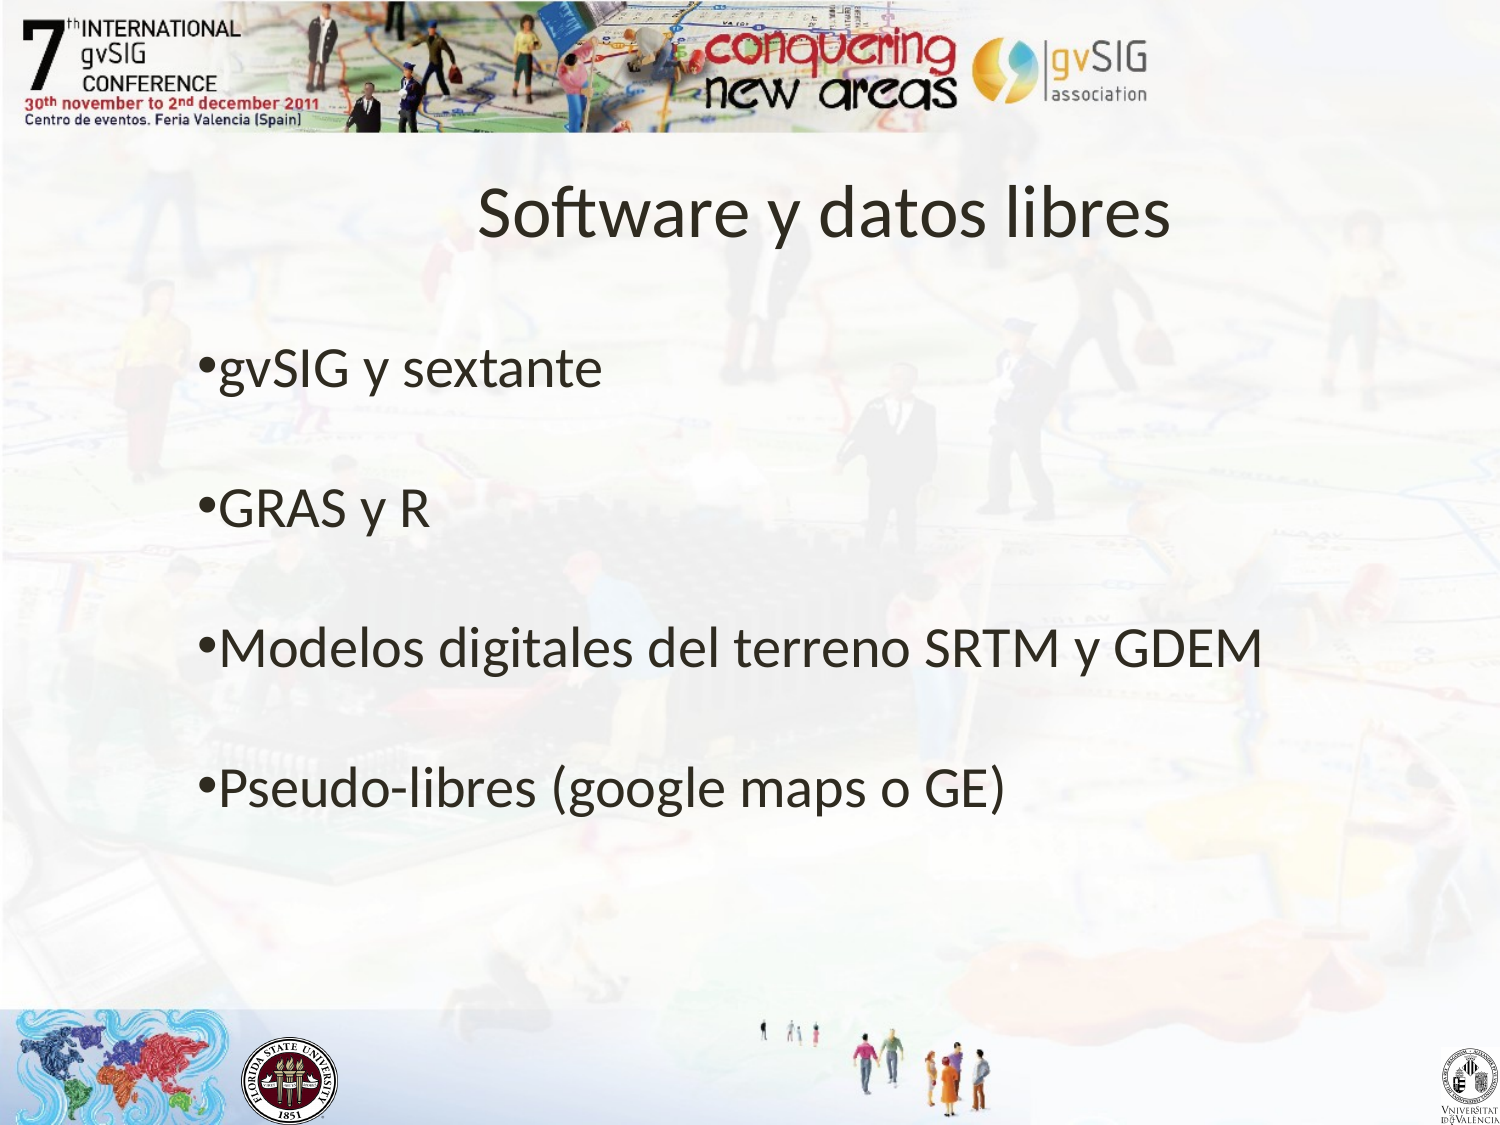

# Software y datos libres
gvSIG y sextante
GRAS y R
Modelos digitales del terreno SRTM y GDEM
Pseudo-libres (google maps o GE)